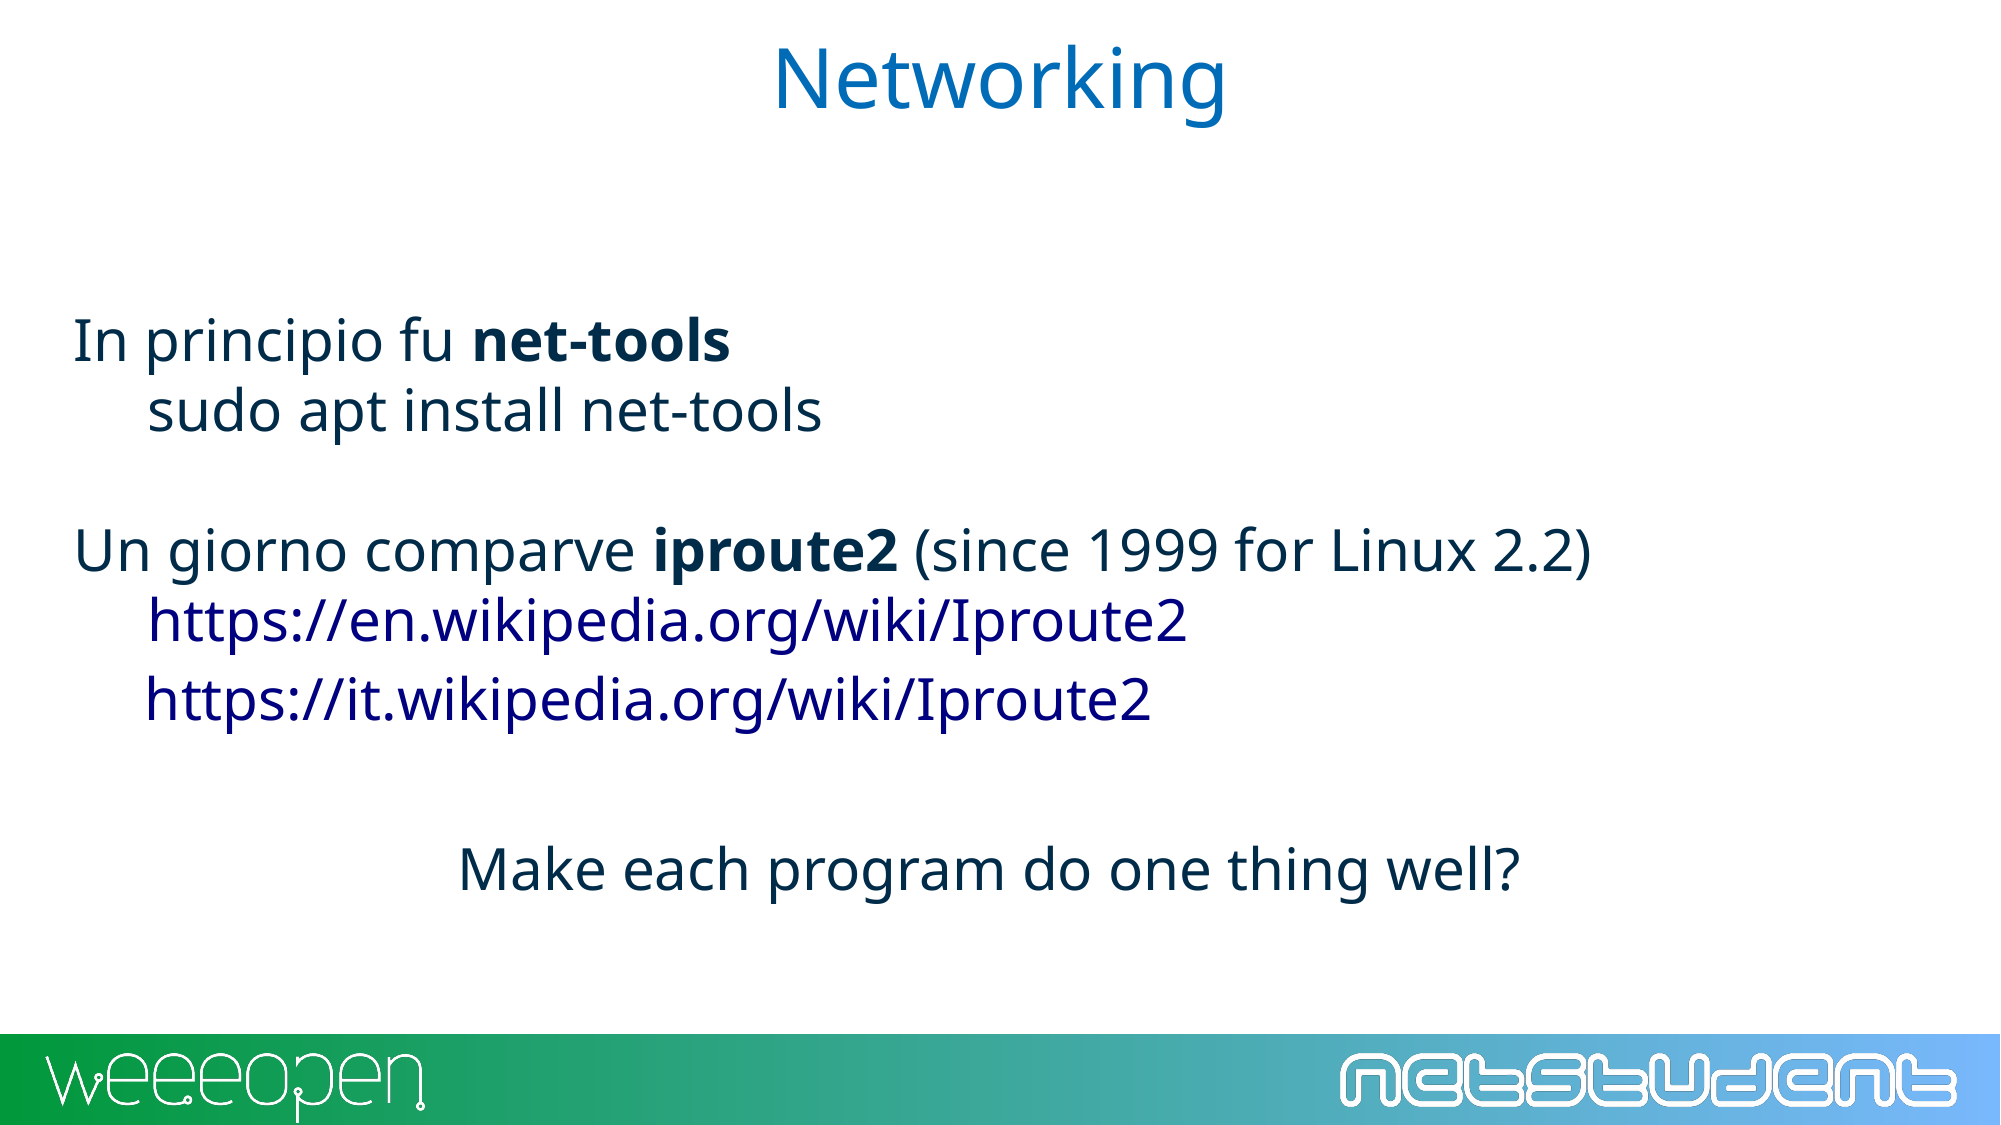

# Networking
In principio fu net-tools
	sudo apt install net-tools
Un giorno comparve iproute2 (since 1999 for Linux 2.2)
	https://en.wikipedia.org/wiki/Iproute2
https://it.wikipedia.org/wiki/Iproute2
Make each program do one thing well?